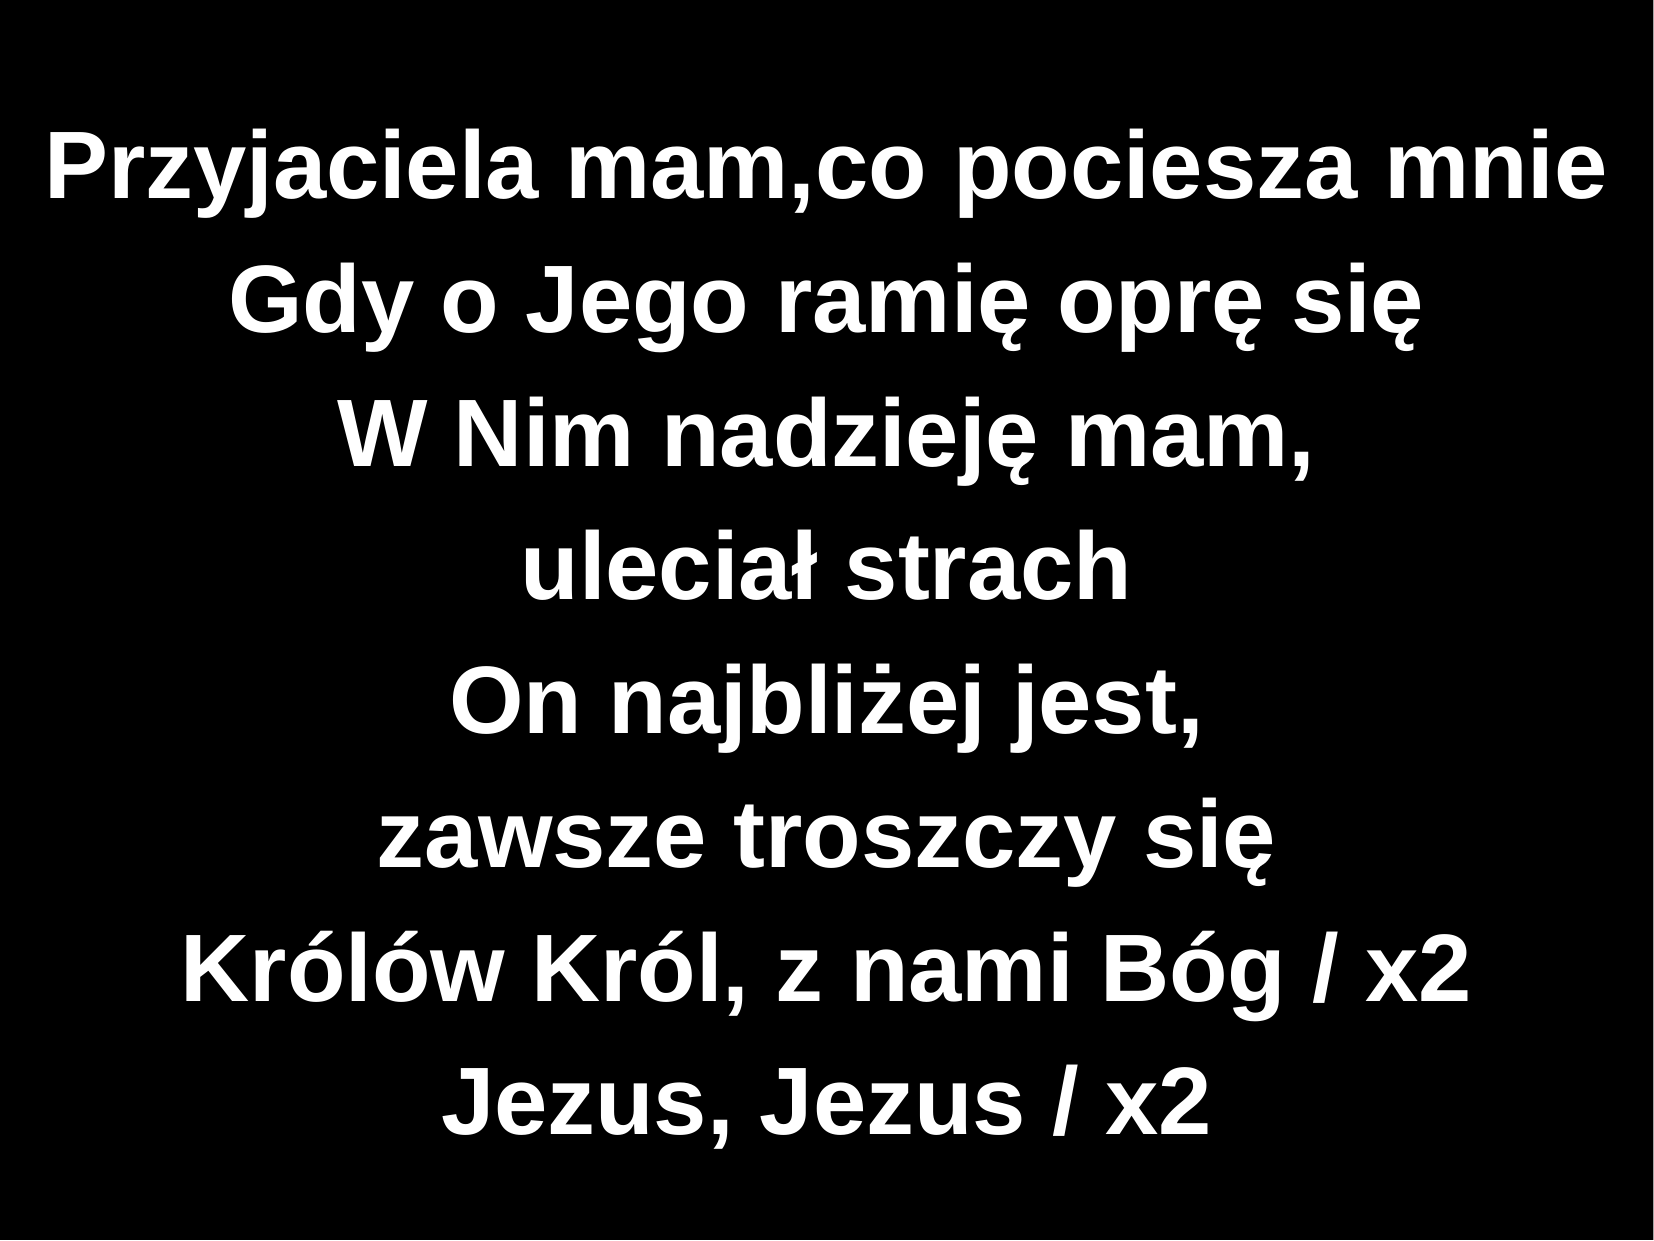

# Przyjaciela mam,co pociesza mnie
Gdy o Jego ramię oprę się
W Nim nadzieję mam,
uleciał strach
On najbliżej jest,
zawsze troszczy się
Królów Król, z nami Bóg / x2
Jezus, Jezus / x2